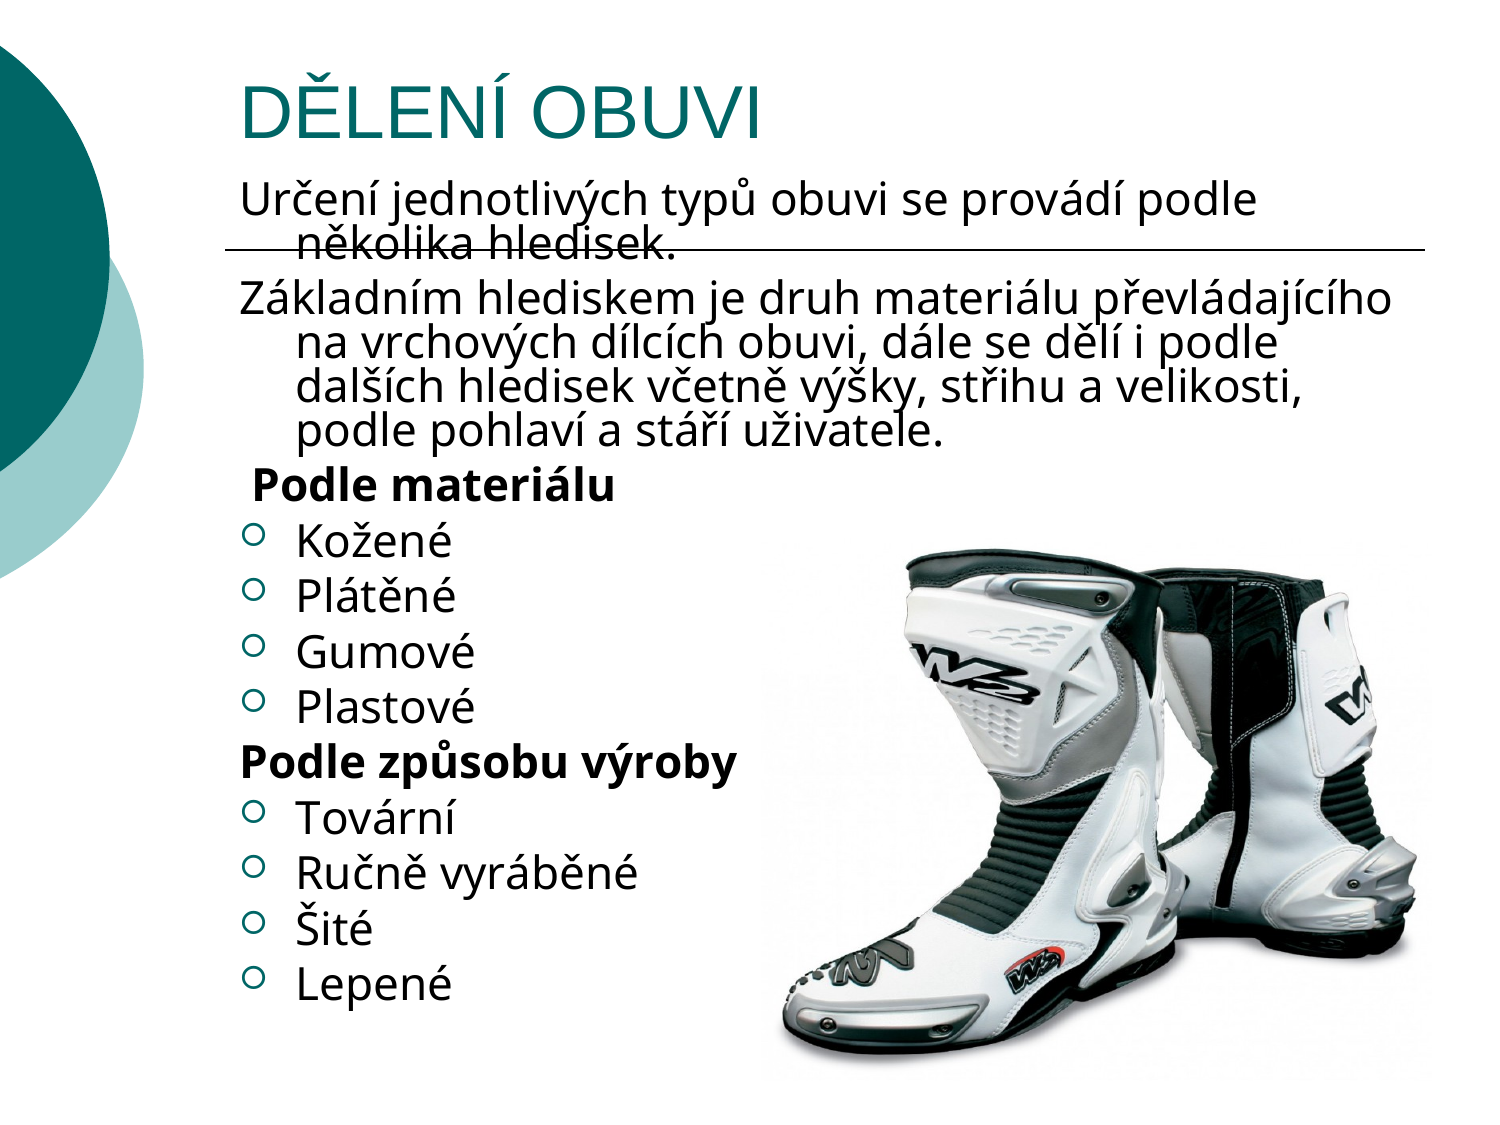

# DĚLENÍ OBUVI
Určení jednotlivých typů obuvi se provádí podle několika hledisek.
Základním hlediskem je druh materiálu převládajícího na vrchových dílcích obuvi, dále se dělí i podle dalších hledisek včetně výšky, střihu a velikosti, podle pohlaví a stáří uživatele.
 Podle materiálu
Kožené
Plátěné
Gumové
Plastové
Podle způsobu výroby
Tovární
Ručně vyráběné
Šité
Lepené